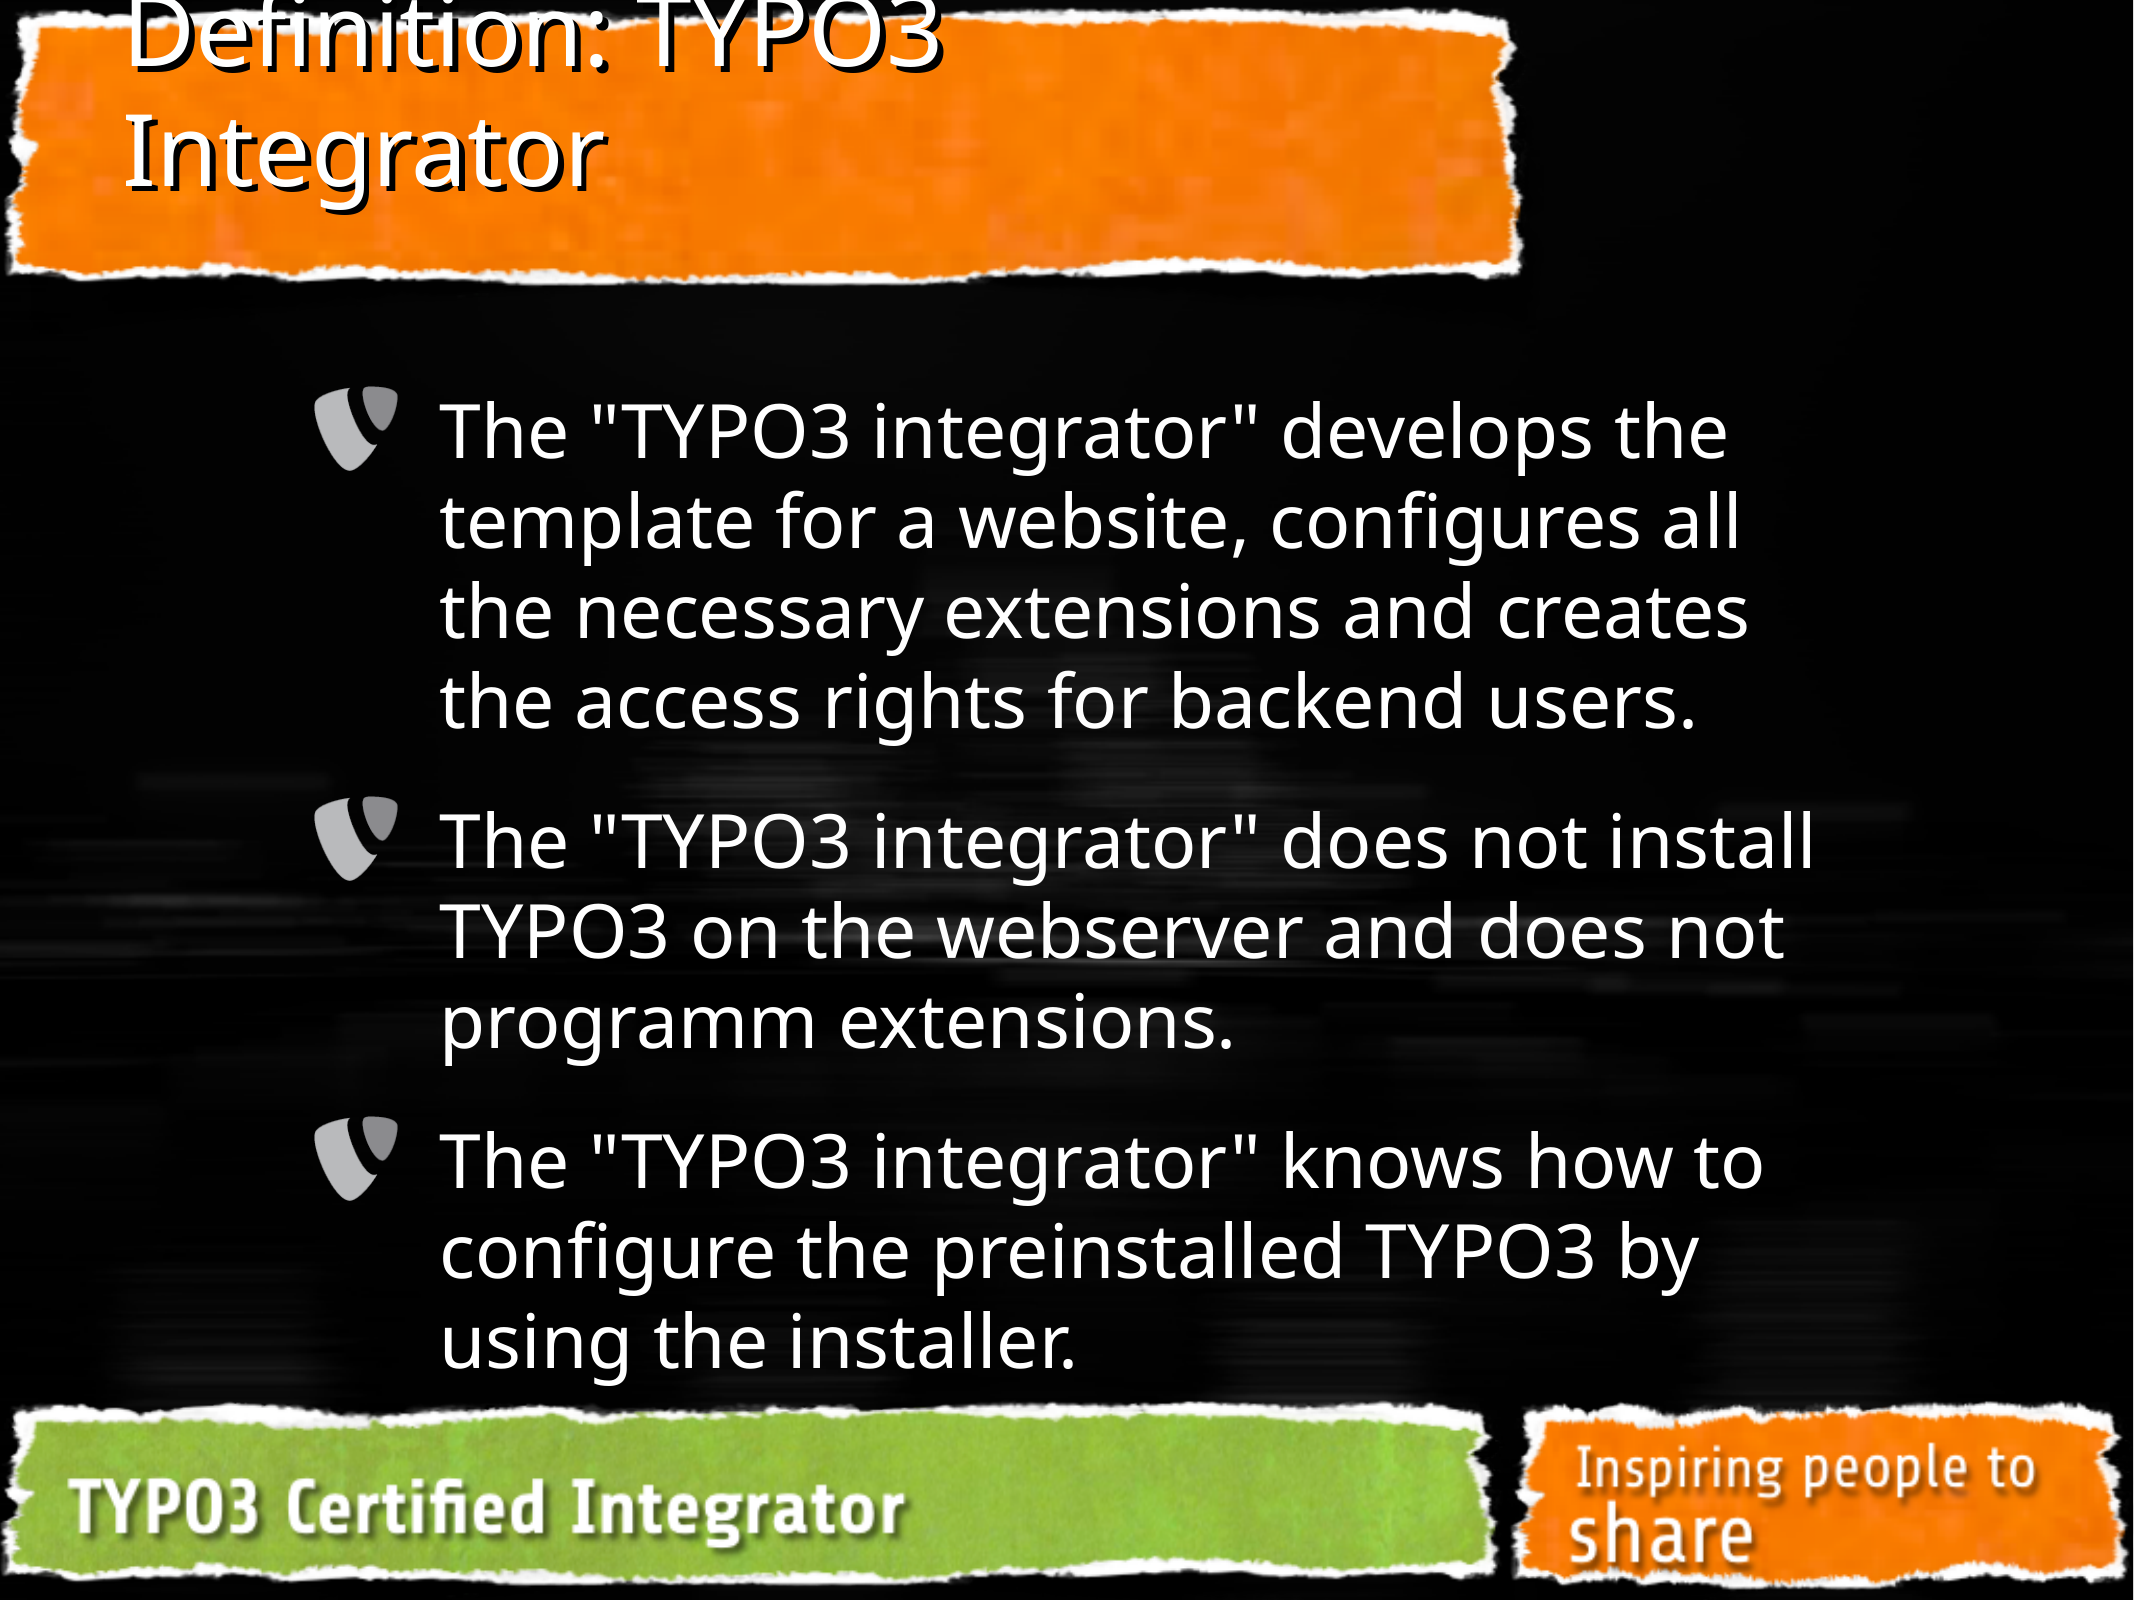

# Definition: TYPO3 Integrator
The "TYPO3 integrator" develops the template for a website, configures all the necessary extensions and creates the access rights for backend users.
The "TYPO3 integrator" does not install TYPO3 on the webserver and does not programm extensions.
The "TYPO3 integrator" knows how to configure the preinstalled TYPO3 by using the installer.